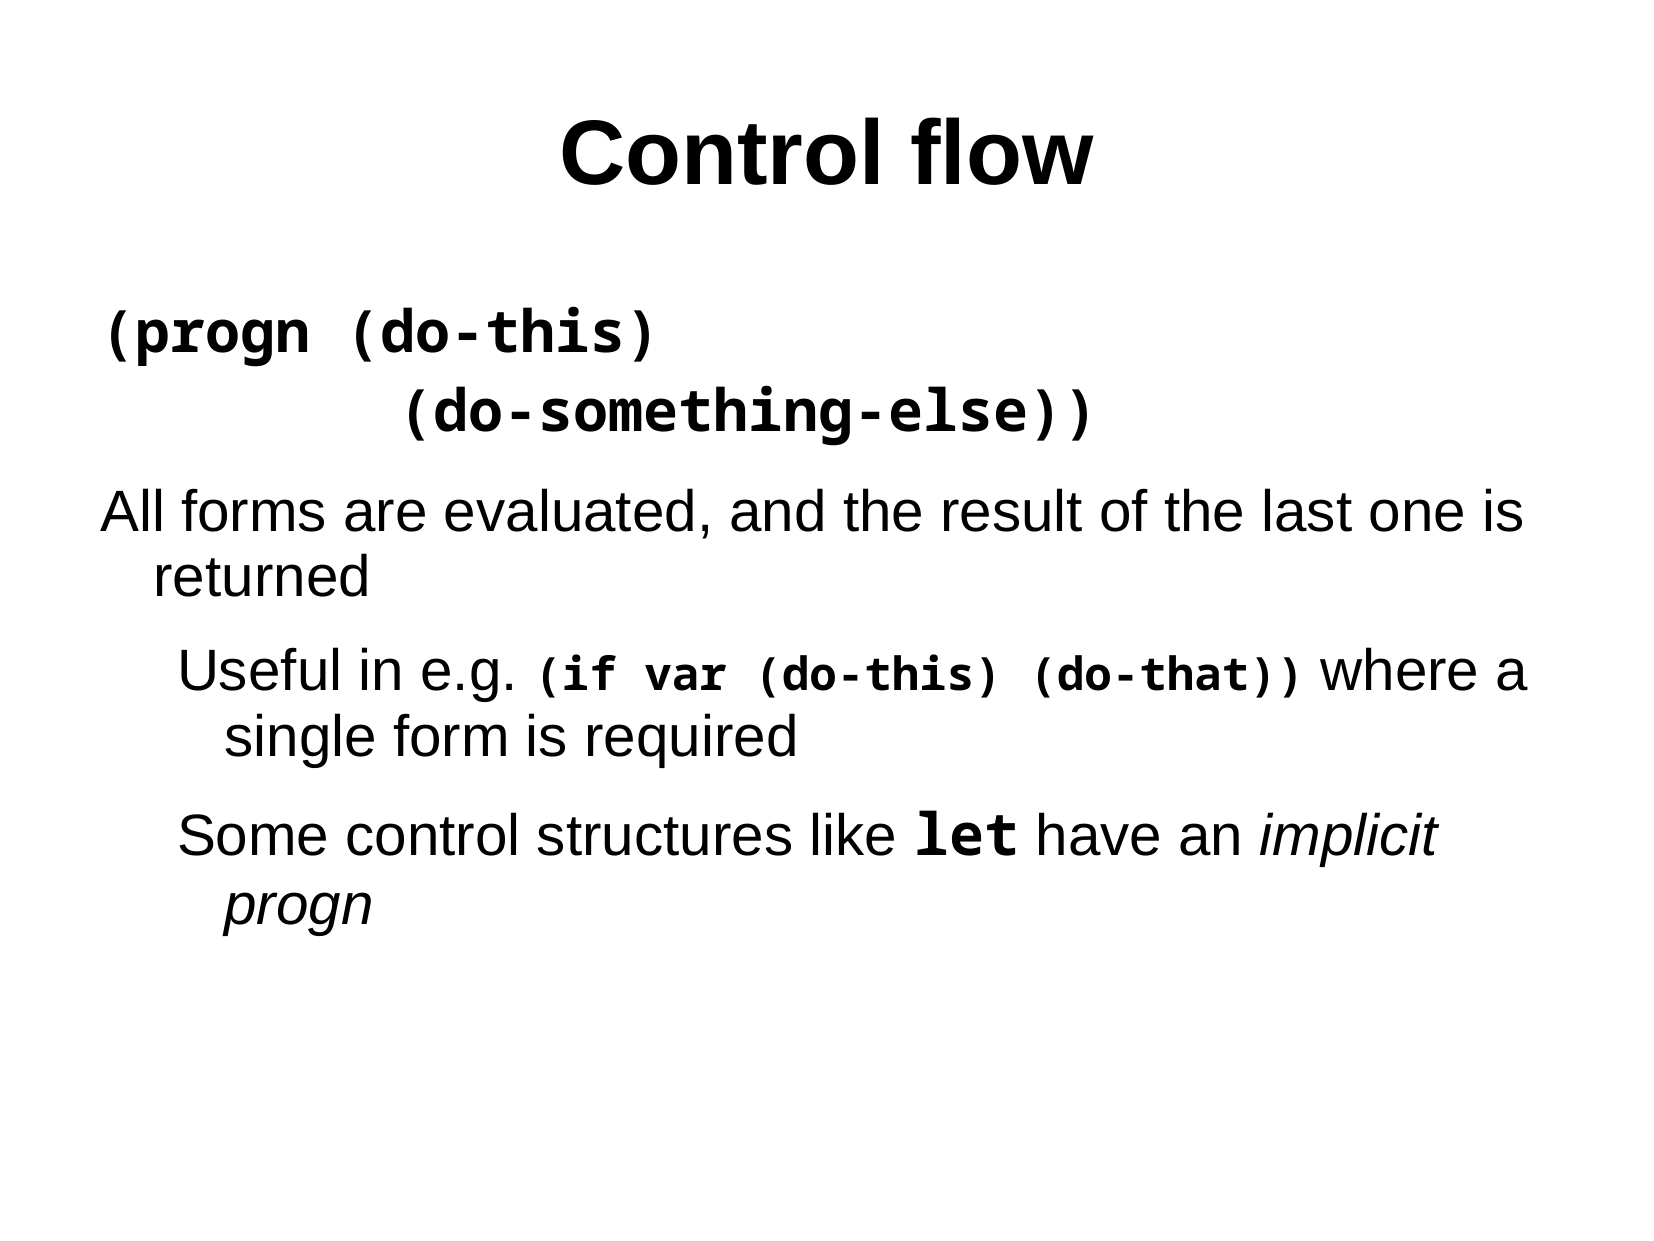

# Control flow
(progn (do-this)
 (do-something-else))
All forms are evaluated, and the result of the last one is returned
Useful in e.g. (if var (do-this) (do-that)) where a single form is required
Some control structures like let have an implicit progn